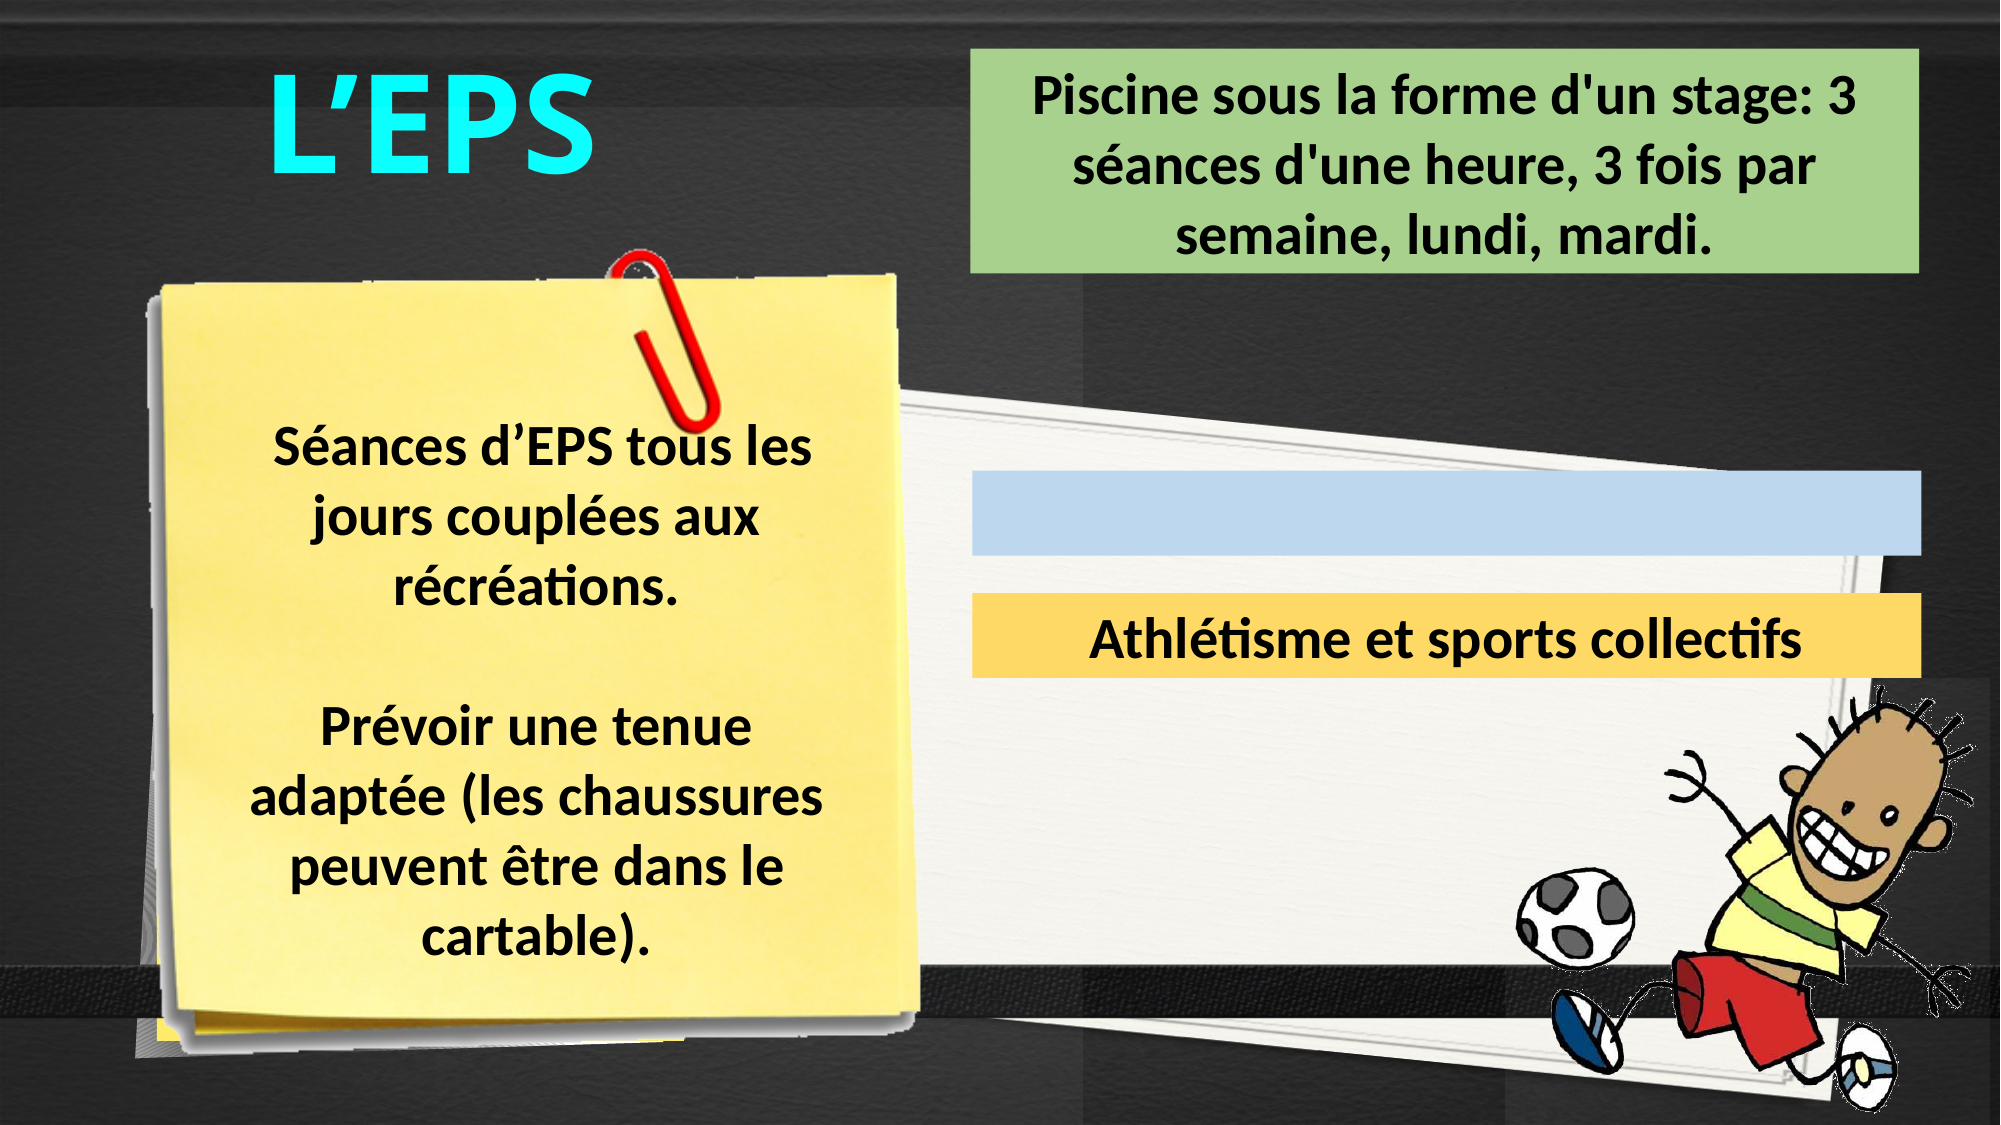

# L’EPS
Piscine sous la forme d'un stage: 3 séances d'une heure, 3 fois par semaine, lundi, mardi.
 Séances d’EPS tous les jours couplées aux récréations.
Prévoir une tenue adaptée (les chaussures peuvent être dans le cartable).
Athlétisme et sports collectifs